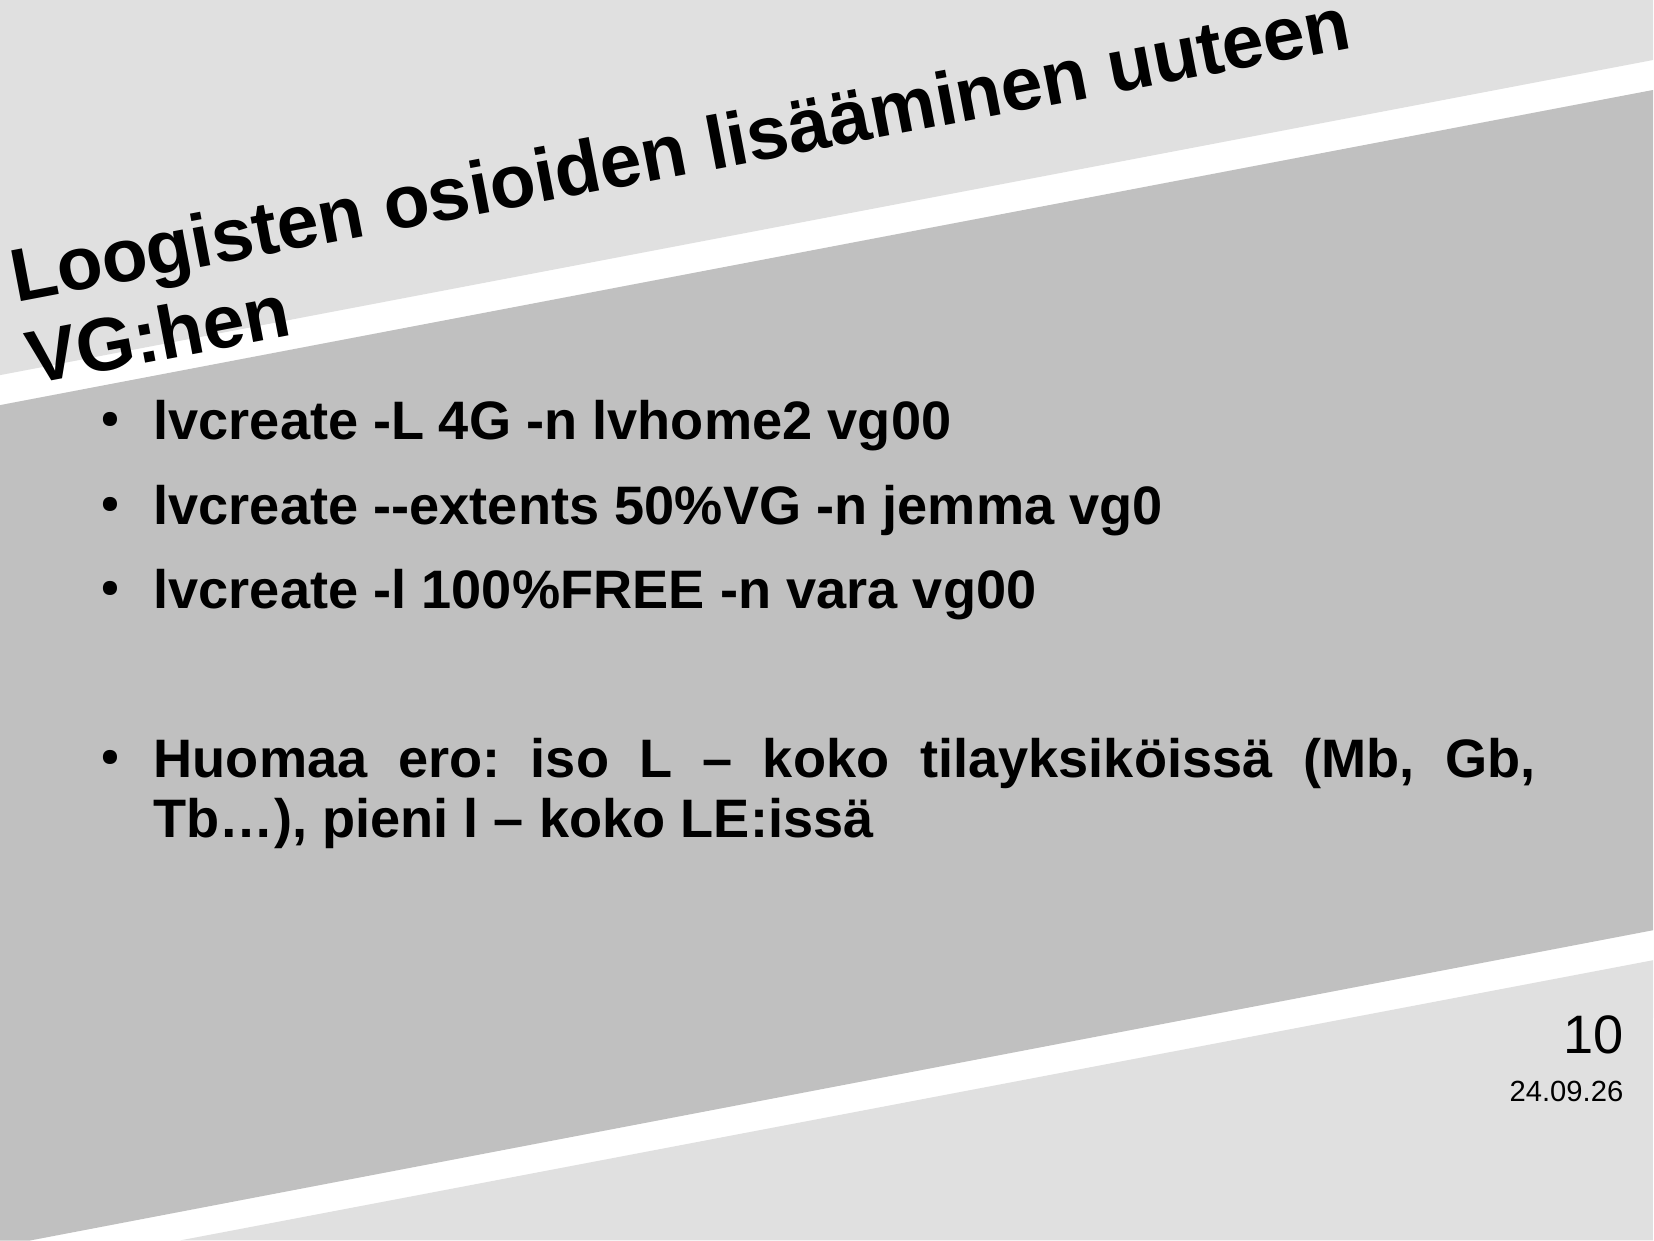

# Loogisten osioiden lisääminen uuteen VG:hen
lvcreate -L 4G -n lvhome2 vg00
lvcreate --extents 50%VG -n jemma vg0
lvcreate -l 100%FREE -n vara vg00
Huomaa ero: iso L – koko tilayksiköissä (Mb, Gb, Tb…), pieni l – koko LE:issä
10